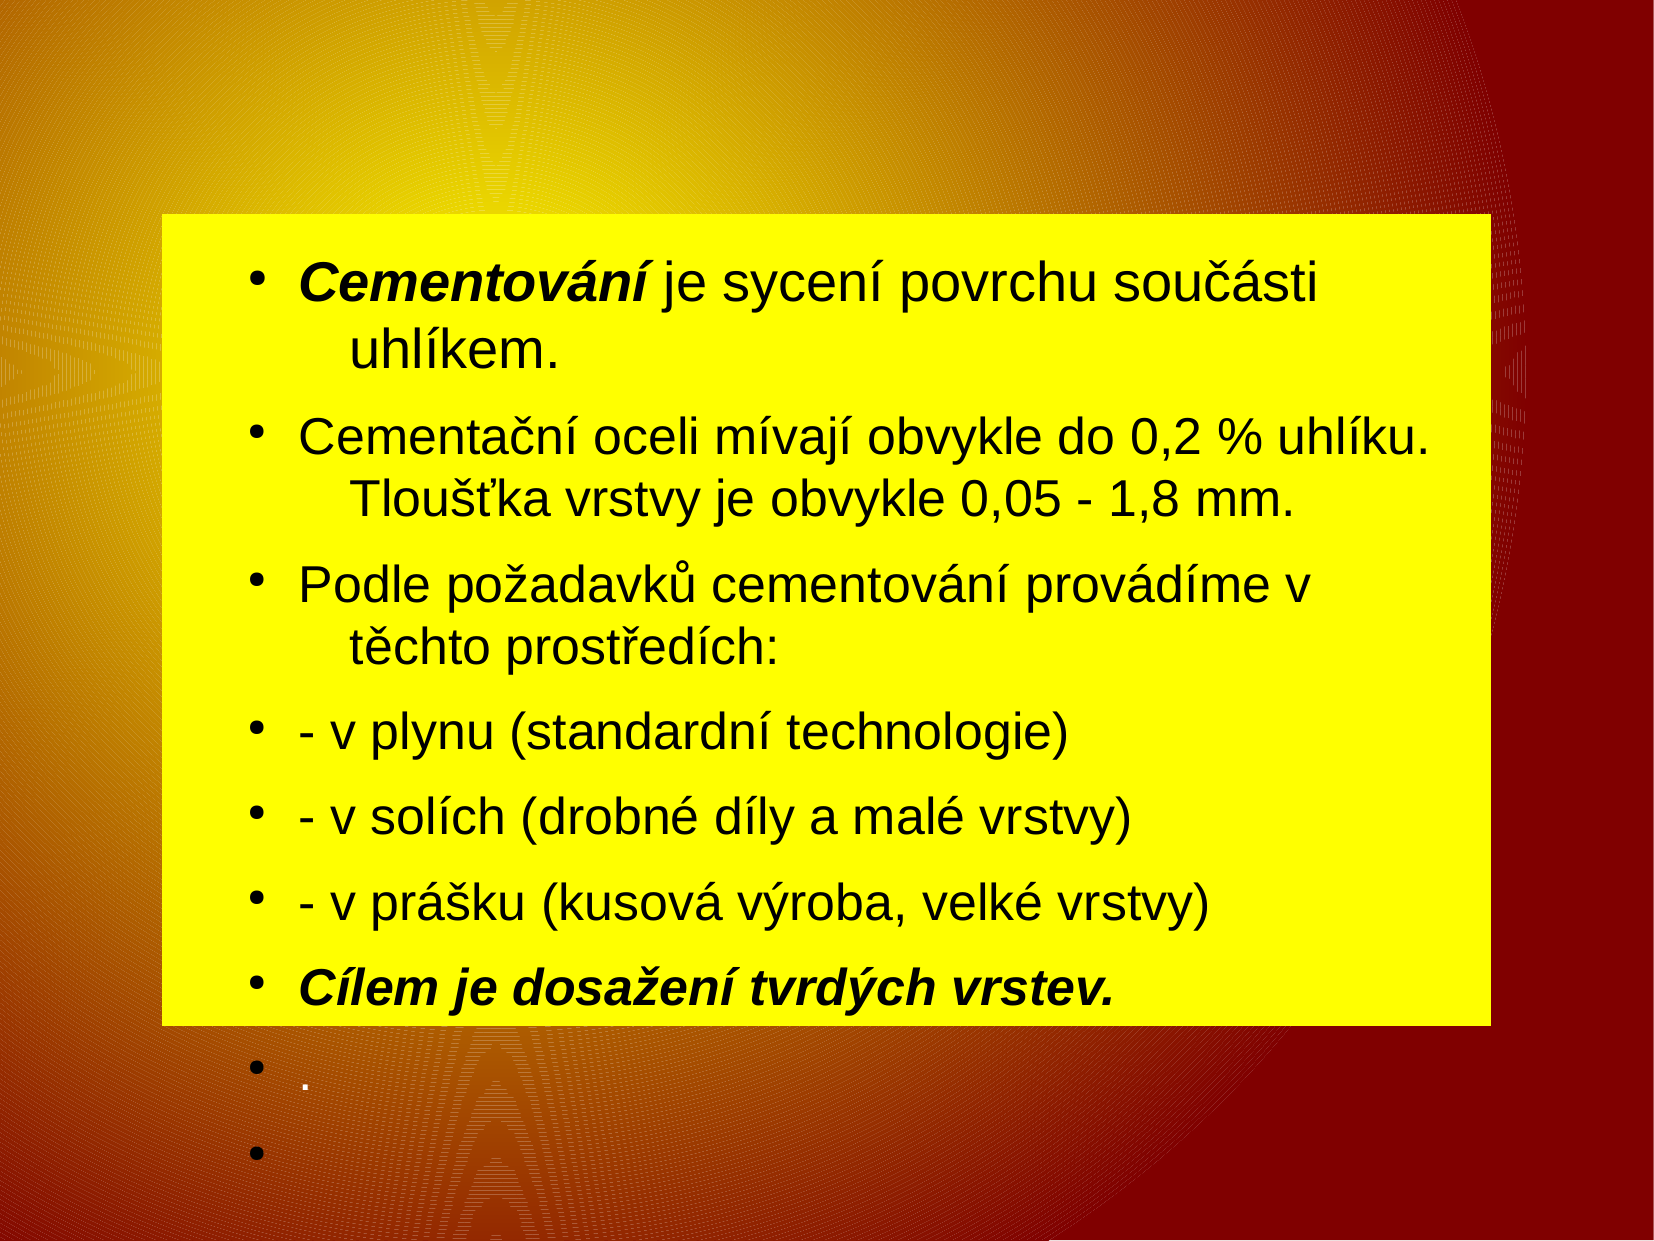

# Cementování je sycení povrchu součásti uhlíkem.
Cementační oceli mívají obvykle do 0,2 % uhlíku. Tloušťka vrstvy je obvykle 0,05 - 1,8 mm.
Podle požadavků cementování provádíme v těchto prostředích:
- v plynu (standardní technologie)
- v solích (drobné díly a malé vrstvy)
- v prášku (kusová výroba, velké vrstvy)
Cílem je dosažení tvrdých vrstev.
.